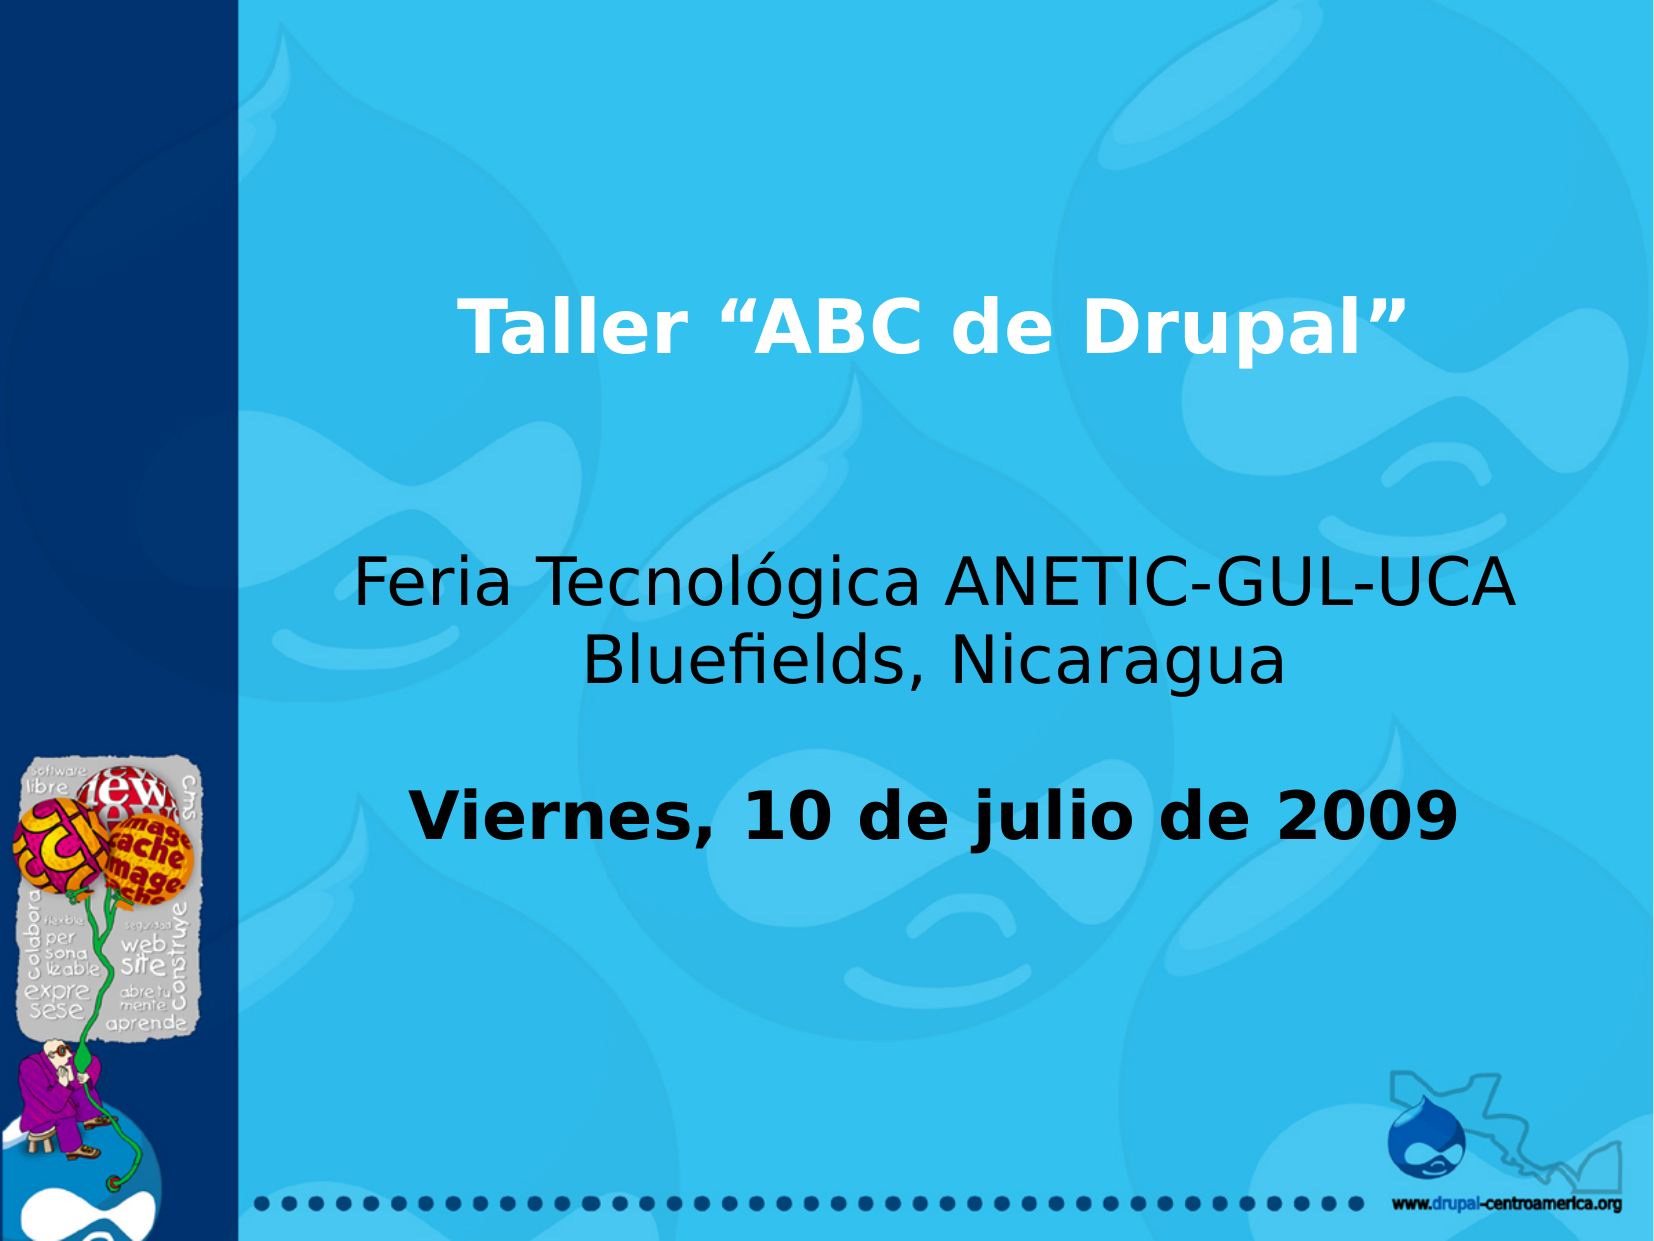

# Taller “ABC de Drupal”
Feria Tecnológica ANETIC-GUL-UCA
Bluefields, Nicaragua
Viernes, 10 de julio de 2009